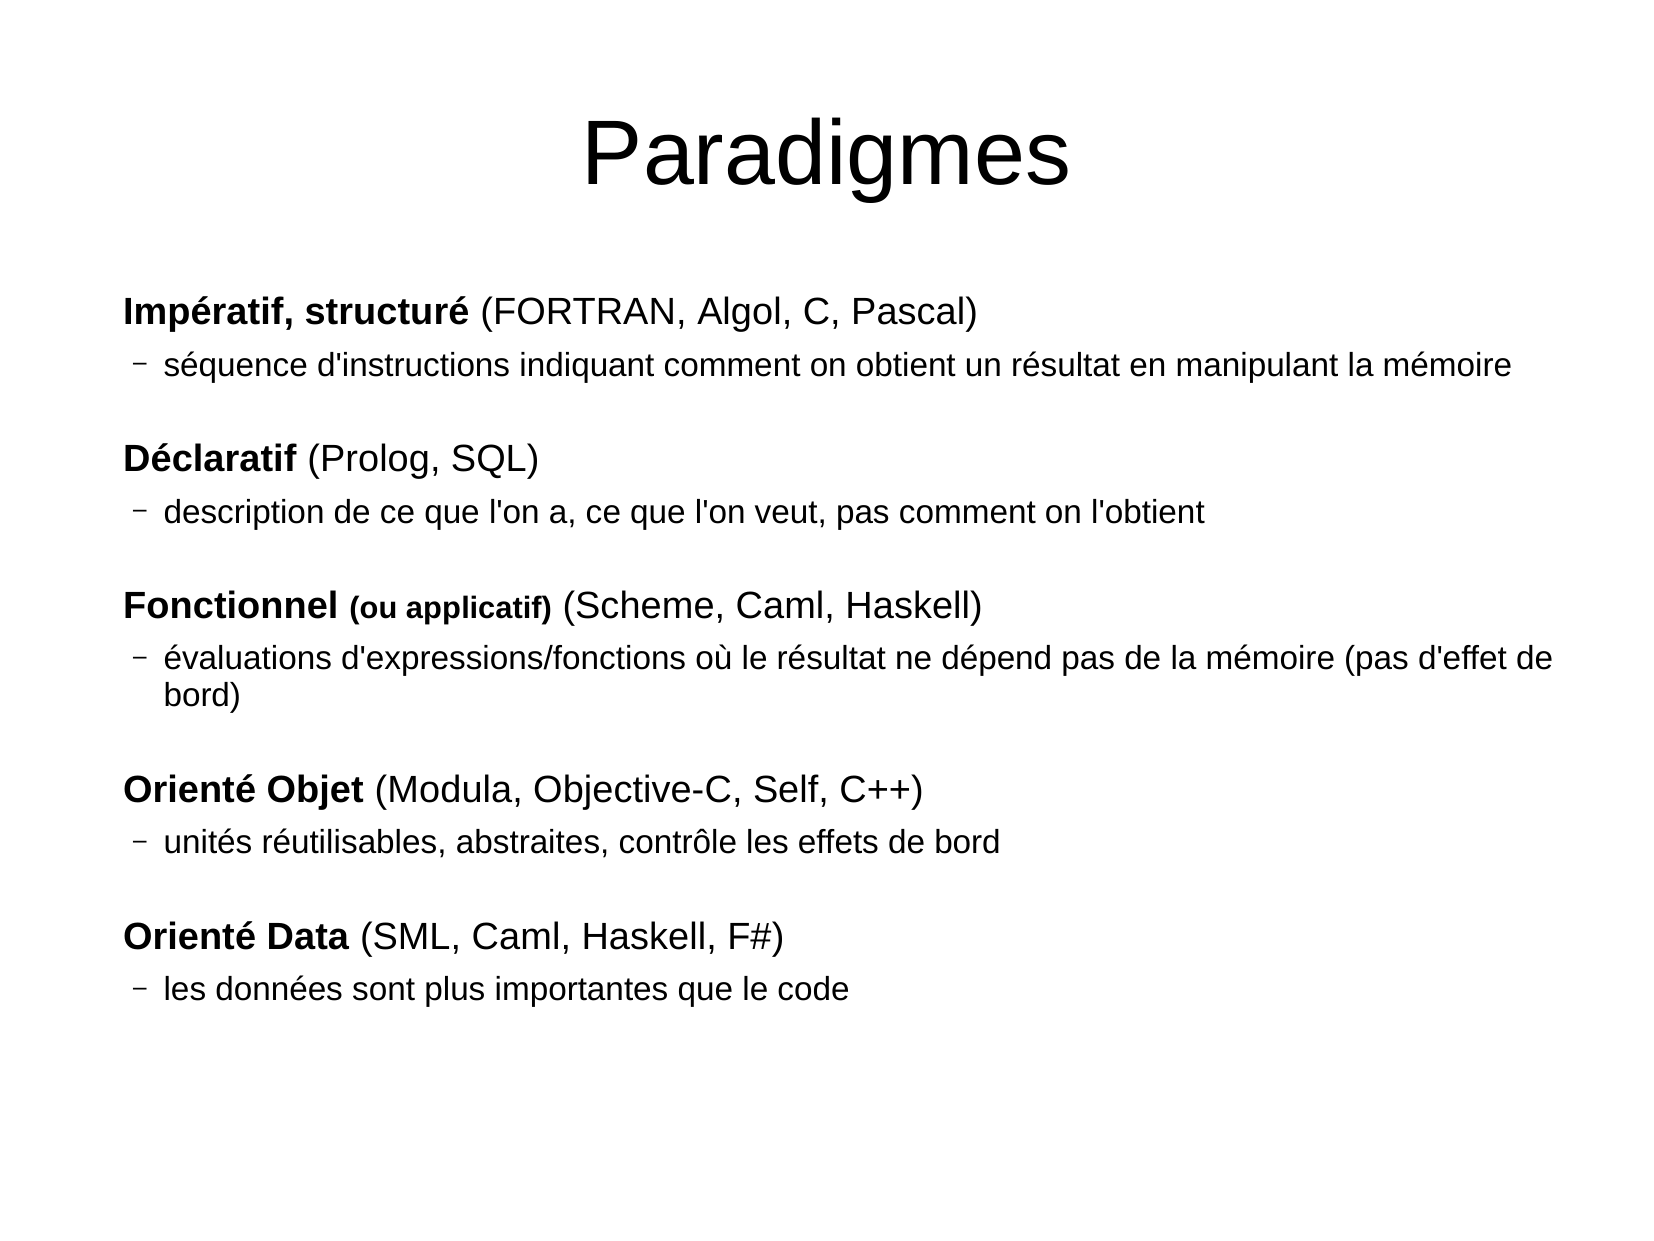

# Paradigmes
Impératif, structuré (FORTRAN, Algol, C, Pascal)
séquence d'instructions indiquant comment on obtient un résultat en manipulant la mémoire
Déclaratif (Prolog, SQL)
description de ce que l'on a, ce que l'on veut, pas comment on l'obtient
Fonctionnel (ou applicatif) (Scheme, Caml, Haskell)
évaluations d'expressions/fonctions où le résultat ne dépend pas de la mémoire (pas d'effet de bord)
Orienté Objet (Modula, Objective-C, Self, C++)
unités réutilisables, abstraites, contrôle les effets de bord
Orienté Data (SML, Caml, Haskell, F#)
les données sont plus importantes que le code